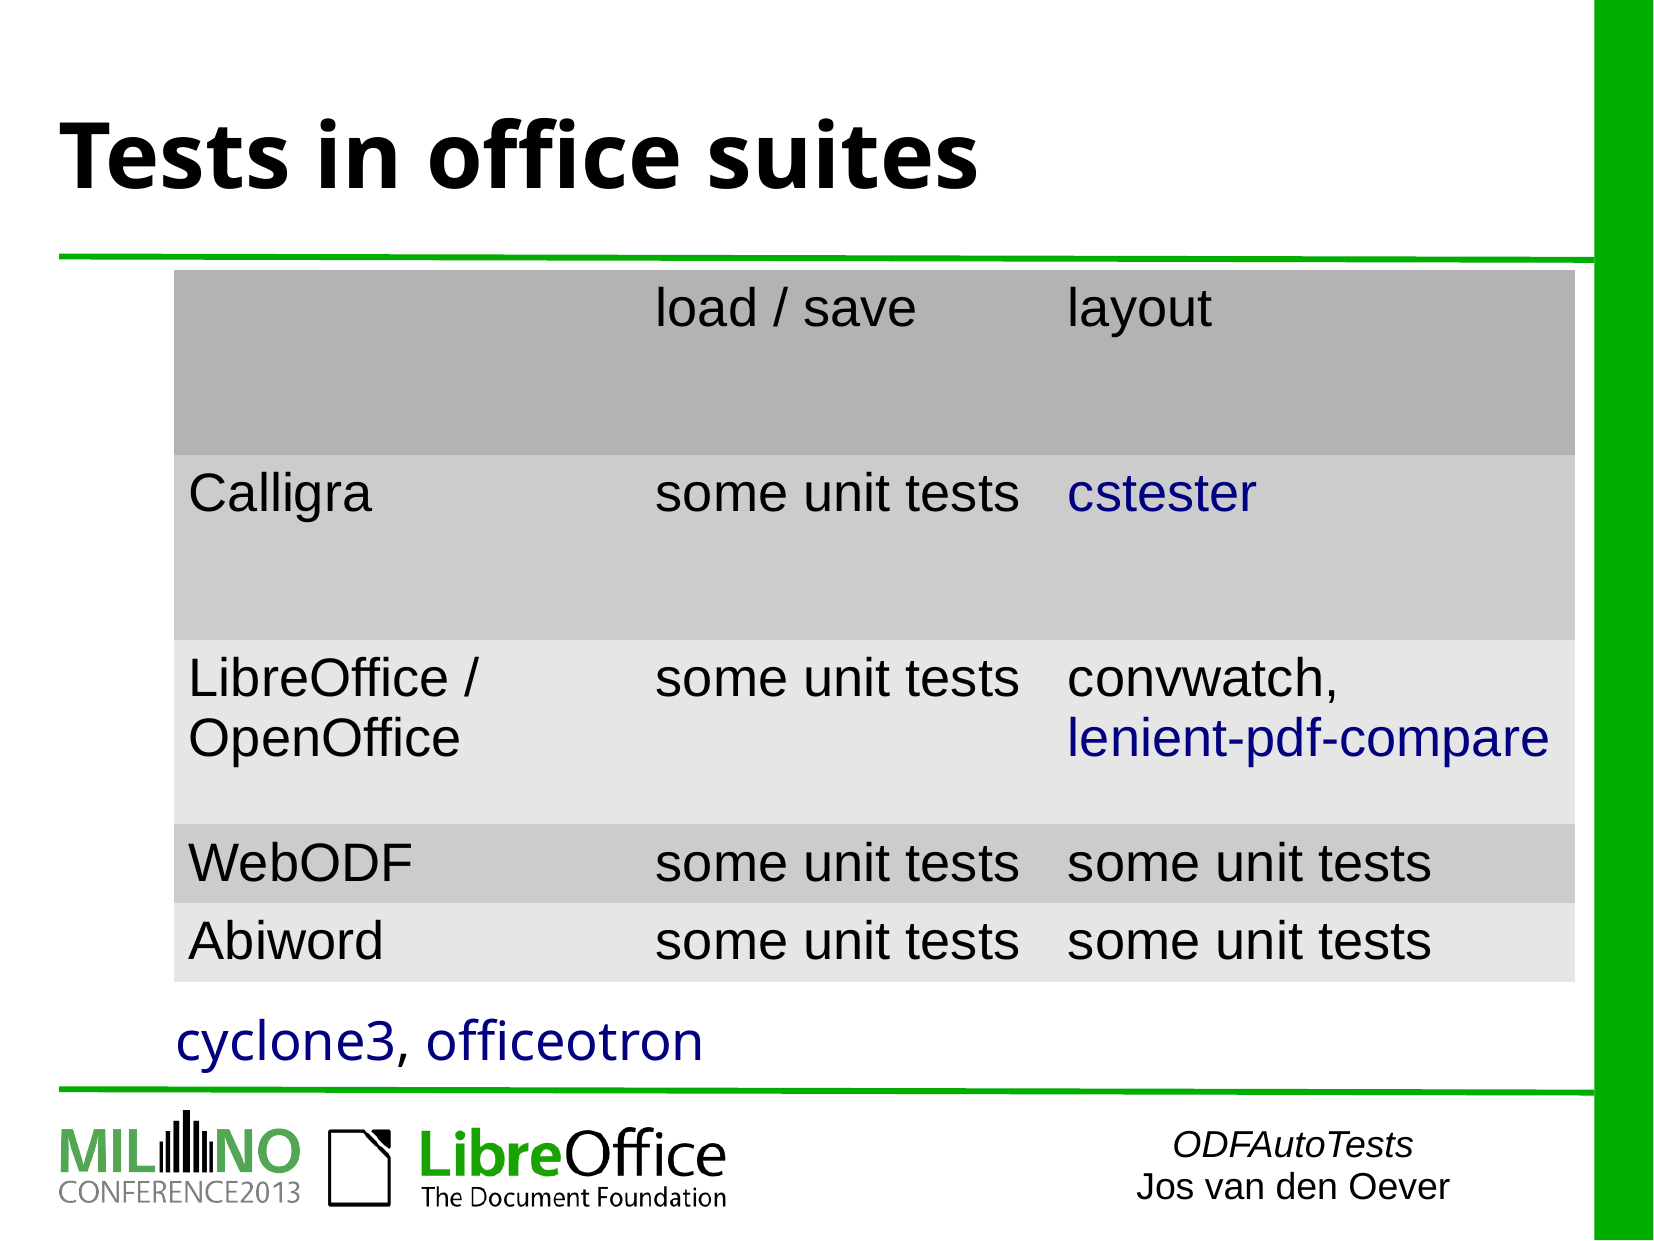

# Tests in office suites
| | load / save | layout |
| --- | --- | --- |
| Calligra | some unit tests | cstester |
| LibreOffice / OpenOffice | some unit tests | convwatch, lenient-pdf-compare |
| WebODF | some unit tests | some unit tests |
| Abiword | some unit tests | some unit tests |
cyclone3, officeotron